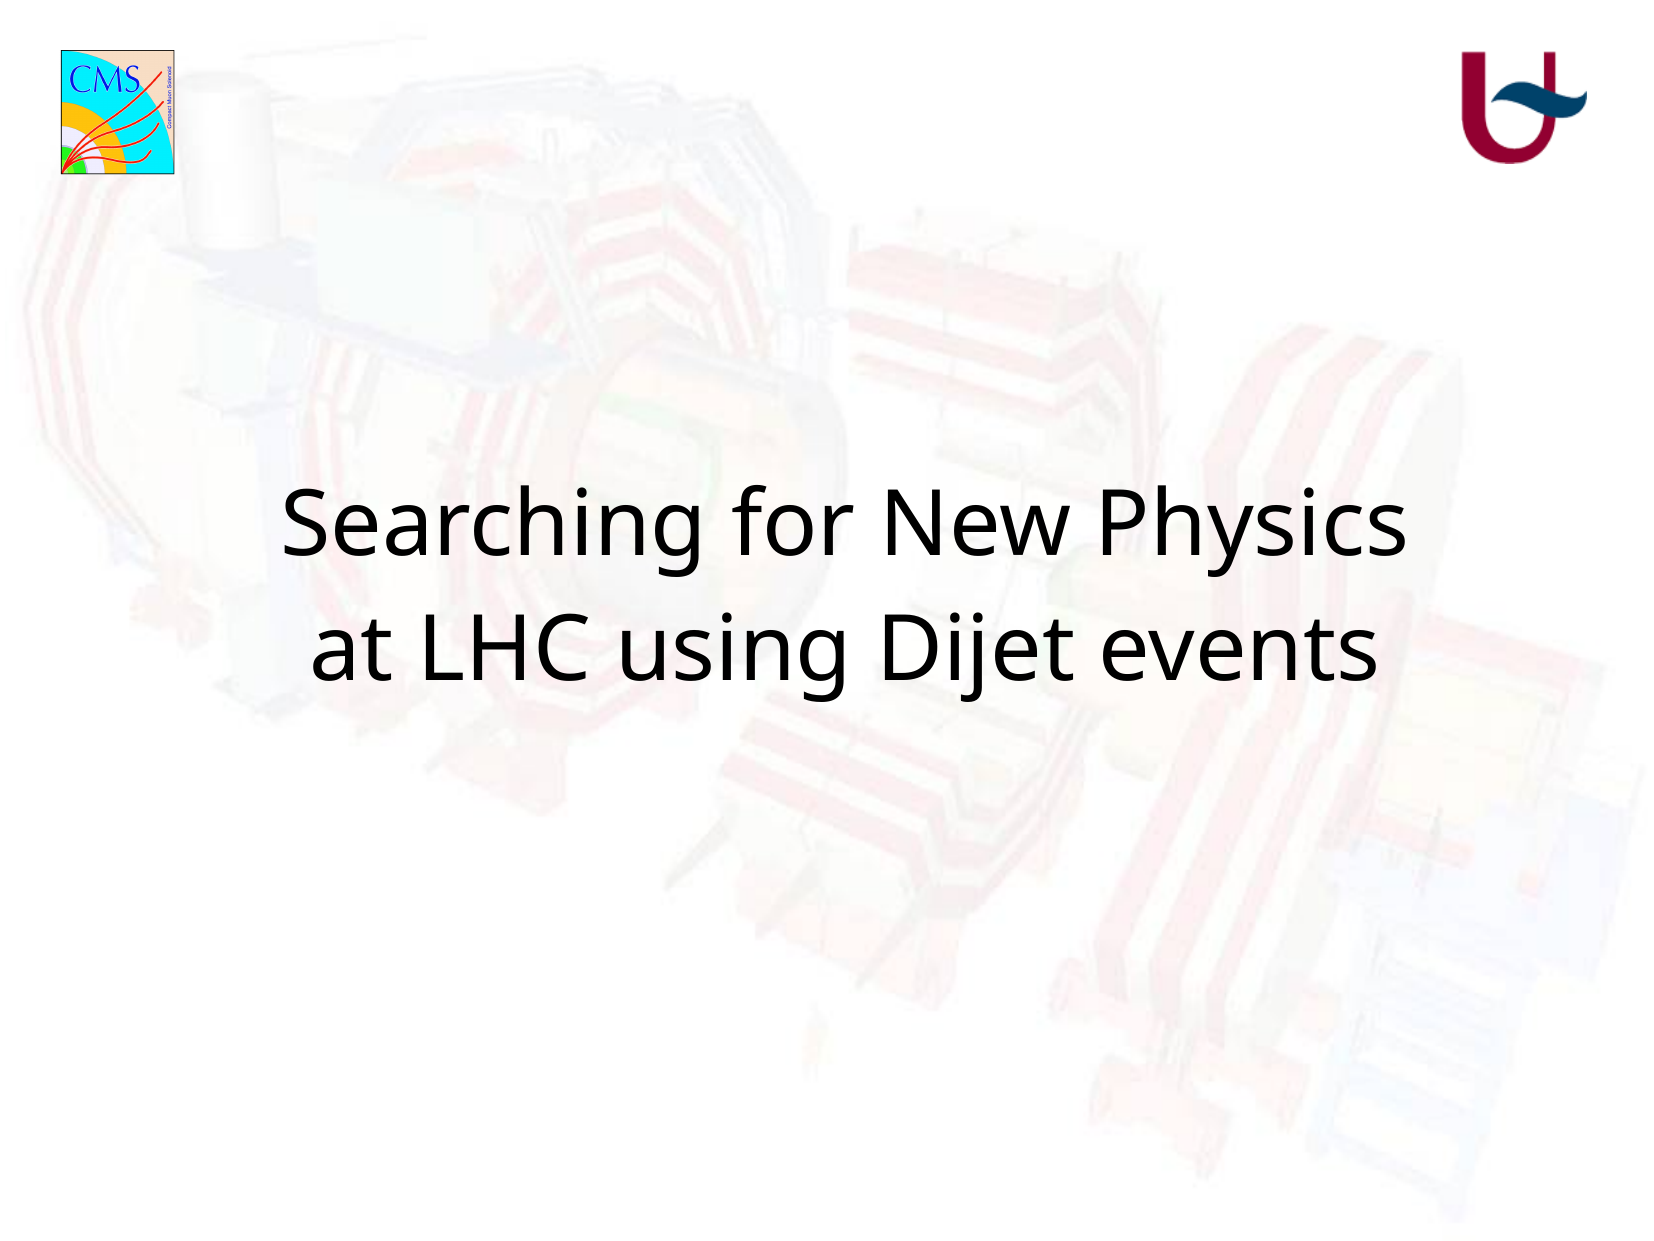

# Searching for New Physics at LHC using Dijet events